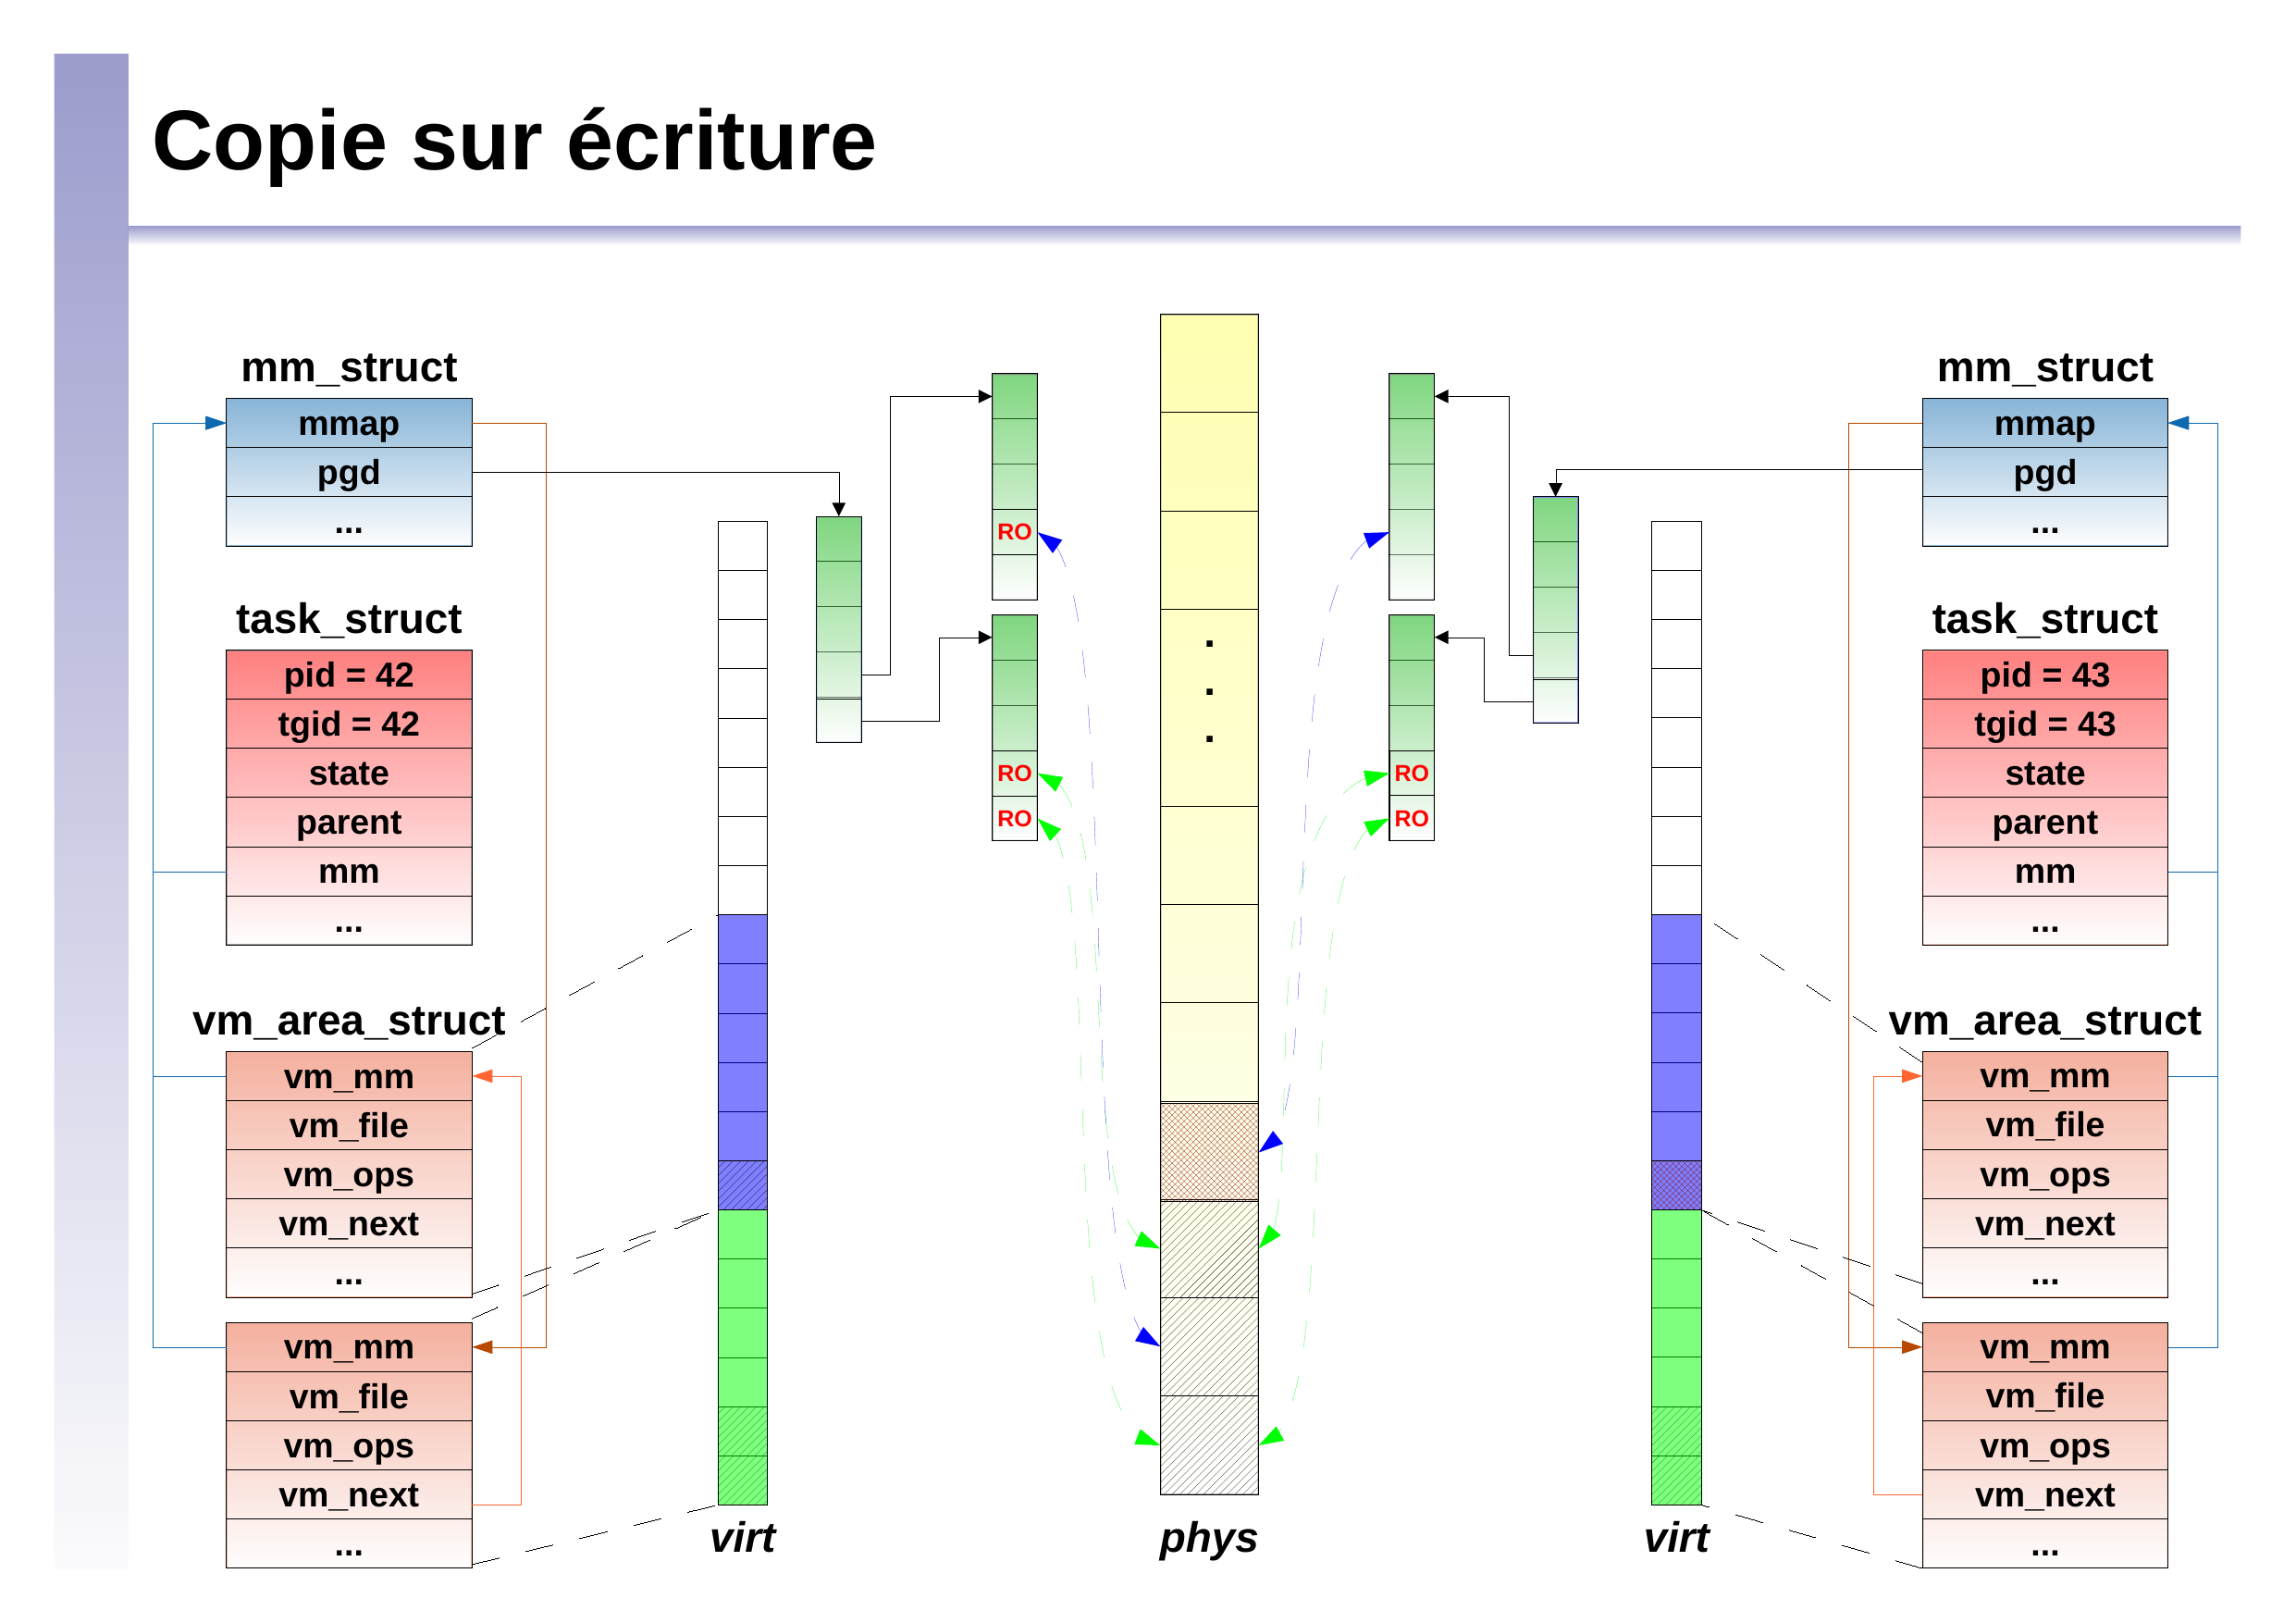

# Copie sur écriture
mm_struct
mm_struct
mmap
mmap
pgd
pgd
...
...
RO
task_struct
task_struct
.
.
.
pid = 42
pid = 43
tgid = 42
tgid = 43
state
state
RO
RO
RO
RO
parent
parent
mm
mm
...
...
vm_area_struct
vm_area_struct
vm_mm
vm_mm
vm_file
vm_file
vm_ops
vm_ops
vm_next
vm_next
...
...
vm_mm
vm_mm
vm_file
vm_file
vm_ops
vm_ops
vm_next
vm_next
virt
virt
phys
...
...